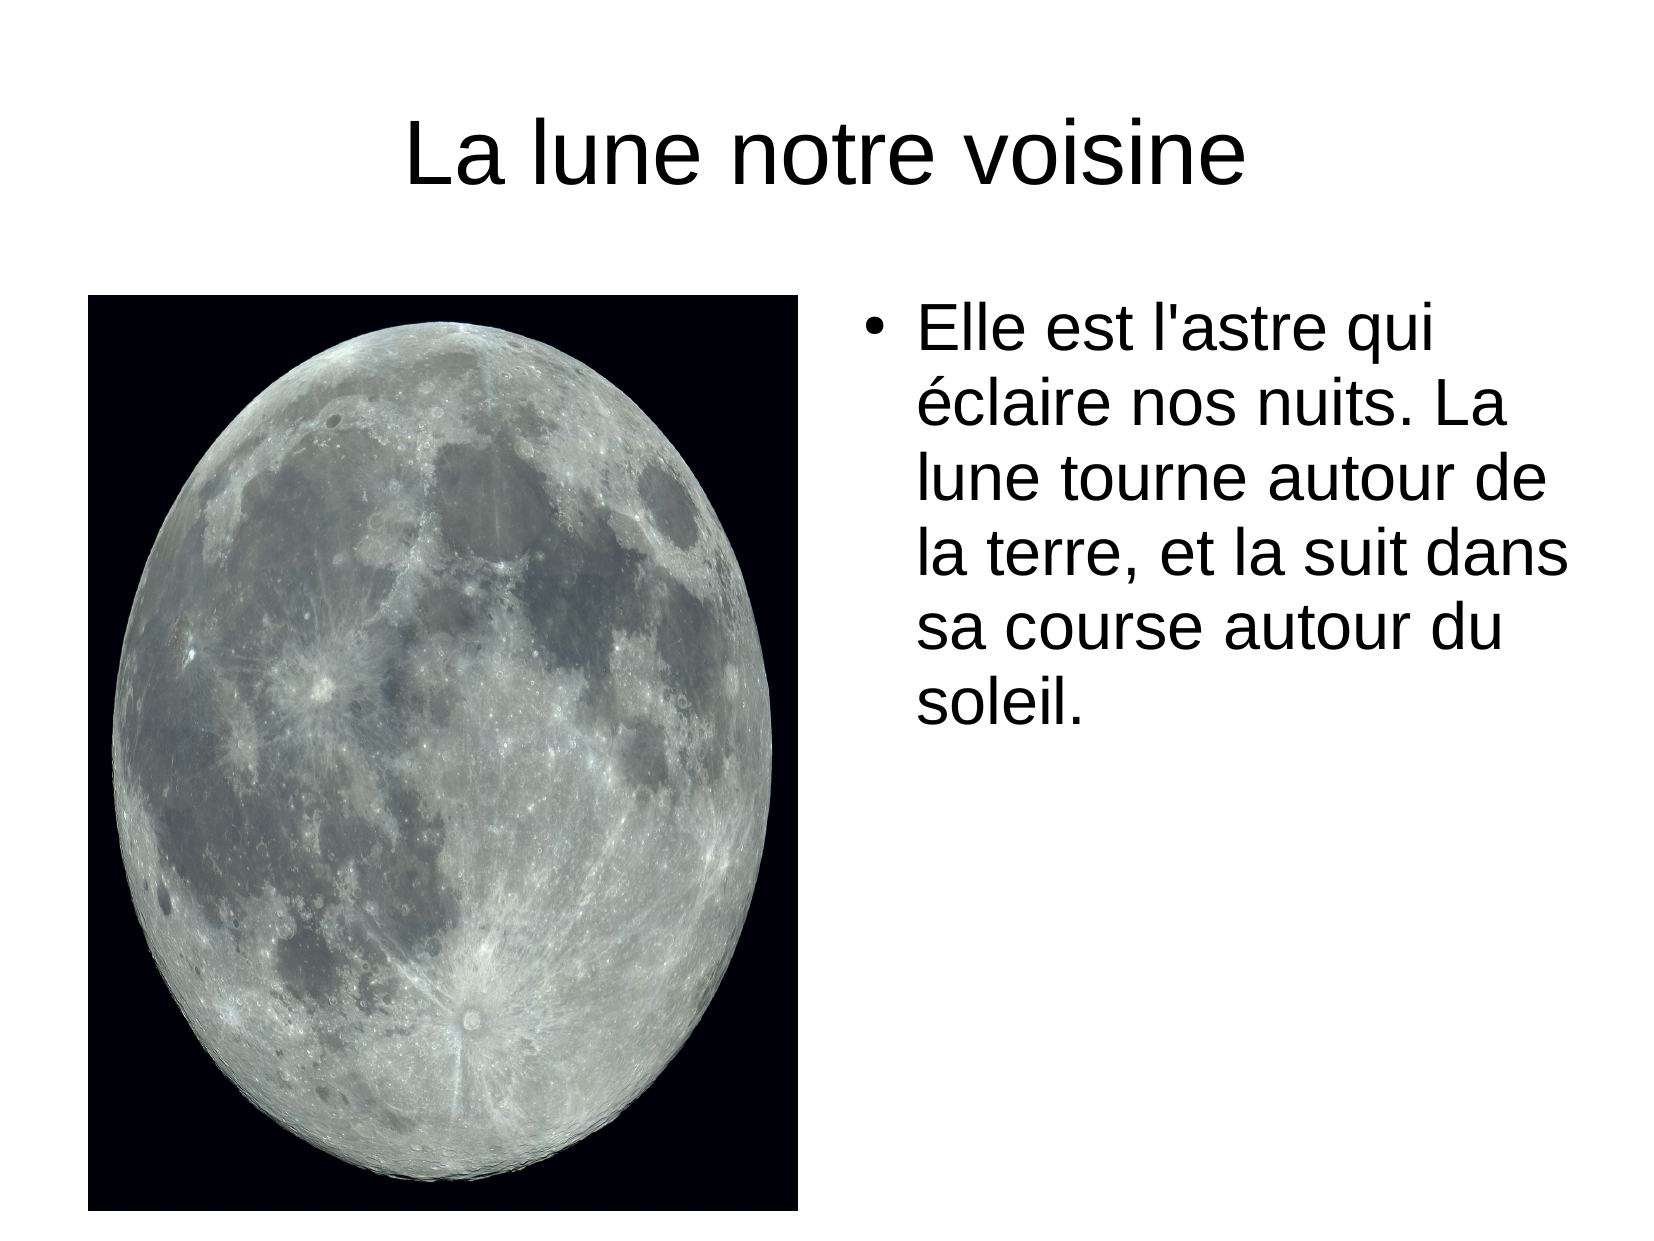

# La lune notre voisine
Elle est l'astre qui éclaire nos nuits. La lune tourne autour de la terre, et la suit dans sa course autour du soleil.